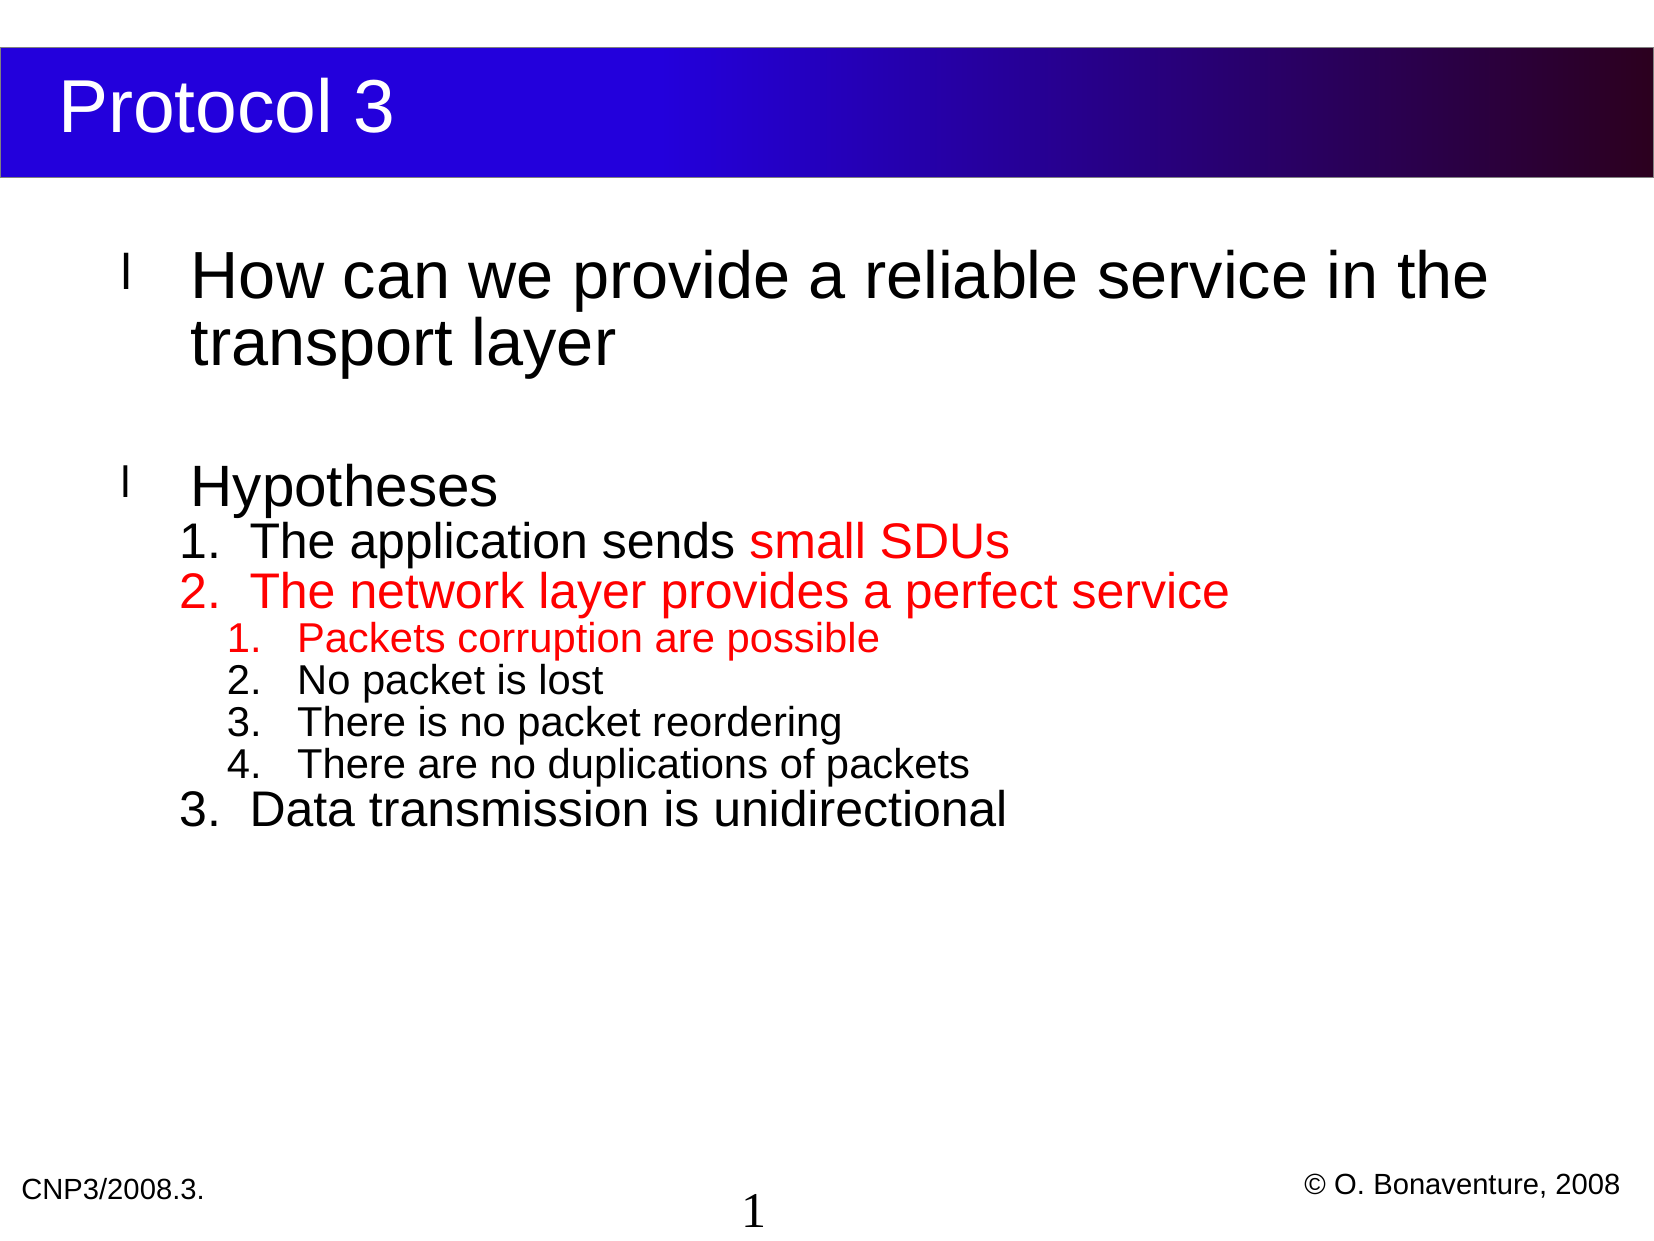

# Protocol 3
How can we provide a reliable service in the transport layer
Hypotheses
The application sends small SDUs
The network layer provides a perfect service
Packets corruption are possible
No packet is lost
There is no packet reordering
There are no duplications of packets
Data transmission is unidirectional
© O. Bonaventure, 2008
CNP3/2008.3.